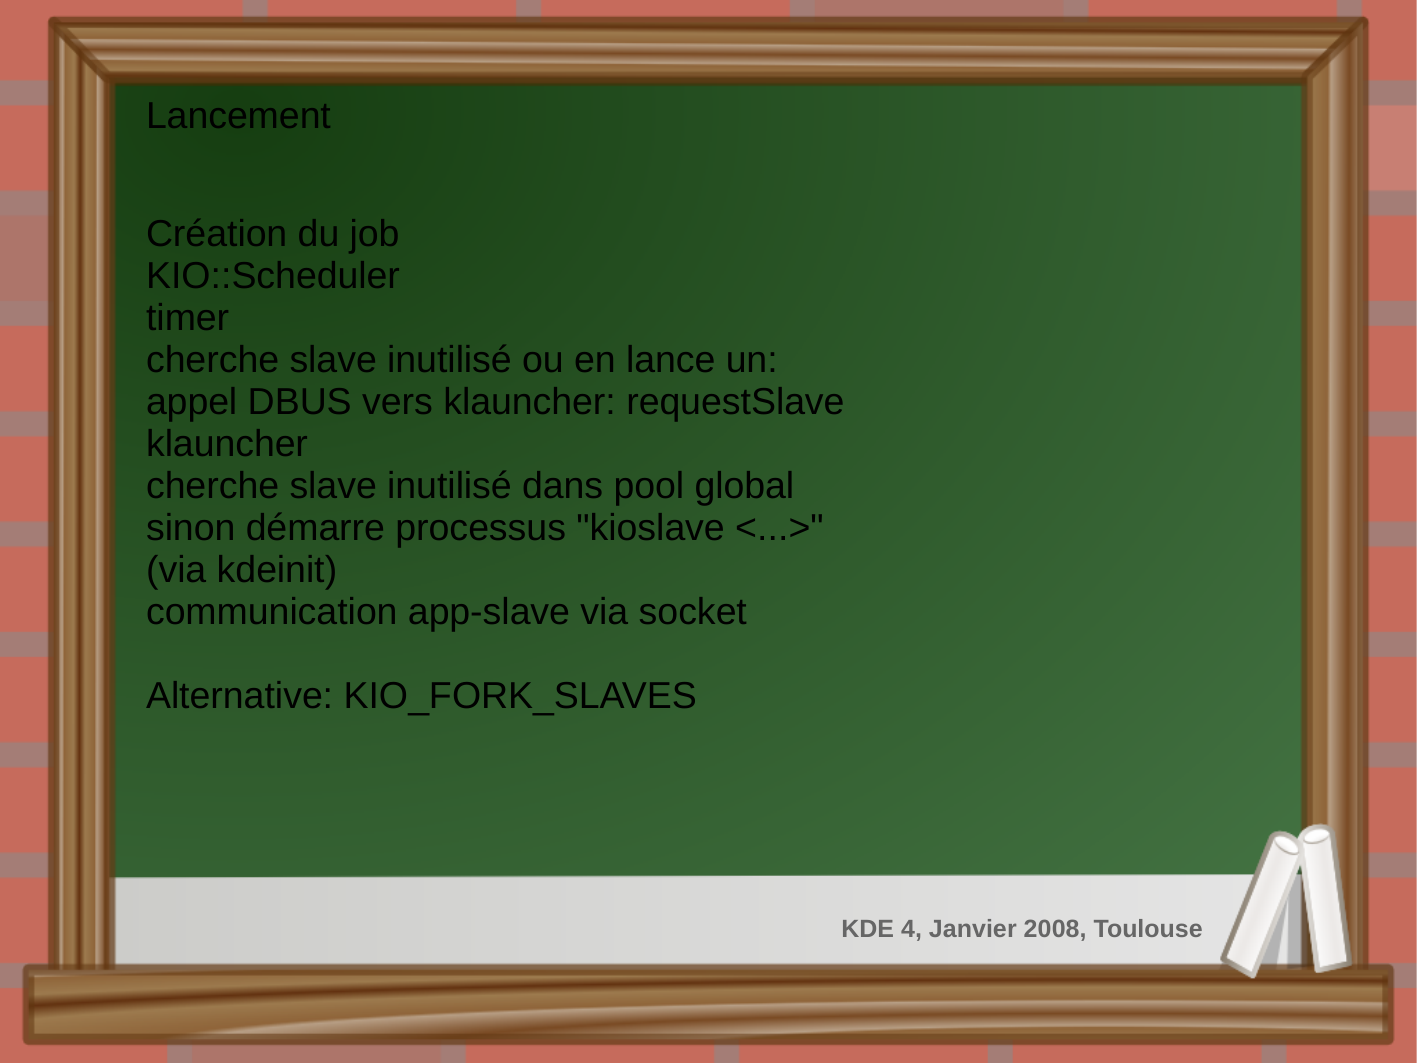

Lancement
Création du job
KIO::Scheduler
timer
cherche slave inutilisé ou en lance un:
appel DBUS vers klauncher: requestSlave
klauncher
cherche slave inutilisé dans pool global
sinon démarre processus "kioslave <...>"
(via kdeinit)
communication app-slave via socket
Alternative: KIO_FORK_SLAVES